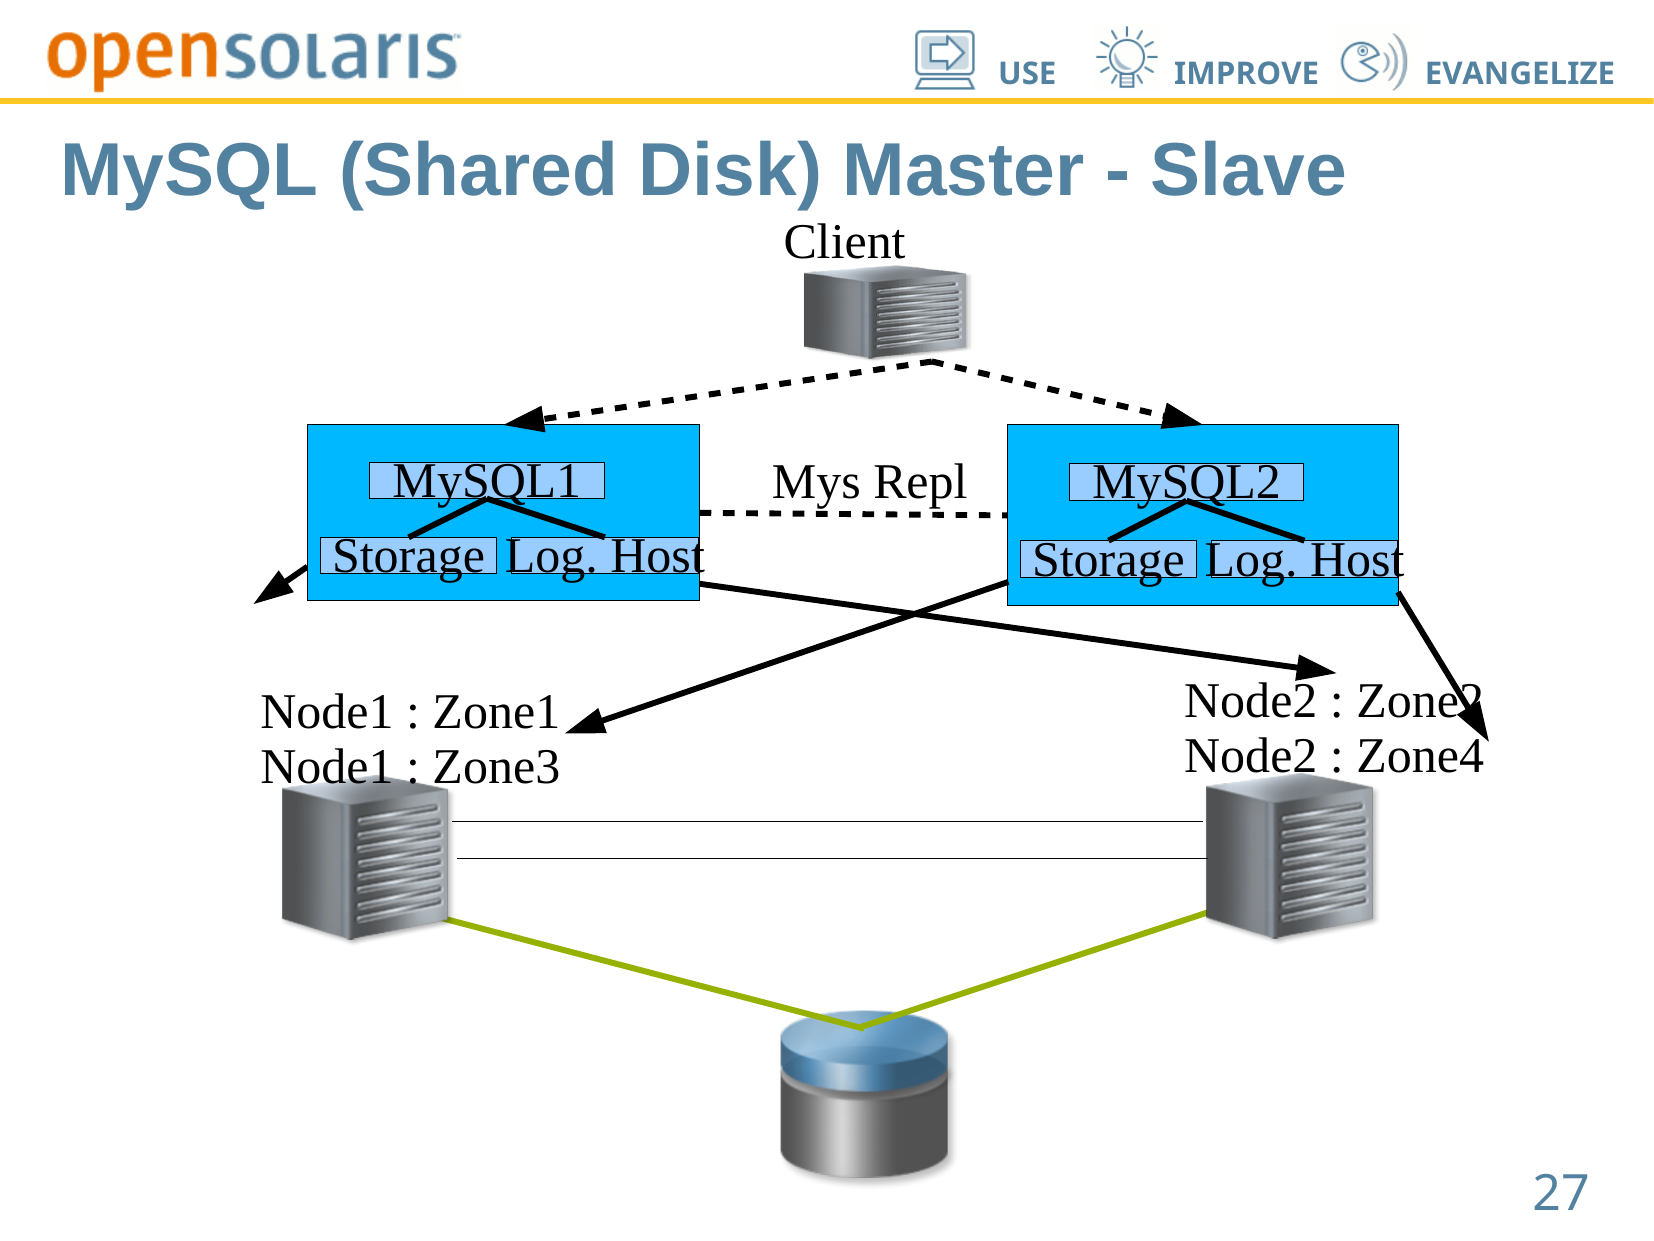

# MySQL (Shared Disk) Master - Slave
Client
MySQL1
Storage
Log. Host
MySQL2
Storage
Log. Host
Mys Repl
Node2 : Zone2
Node2 : Zone4
Node1 : Zone1
Node1 : Zone3